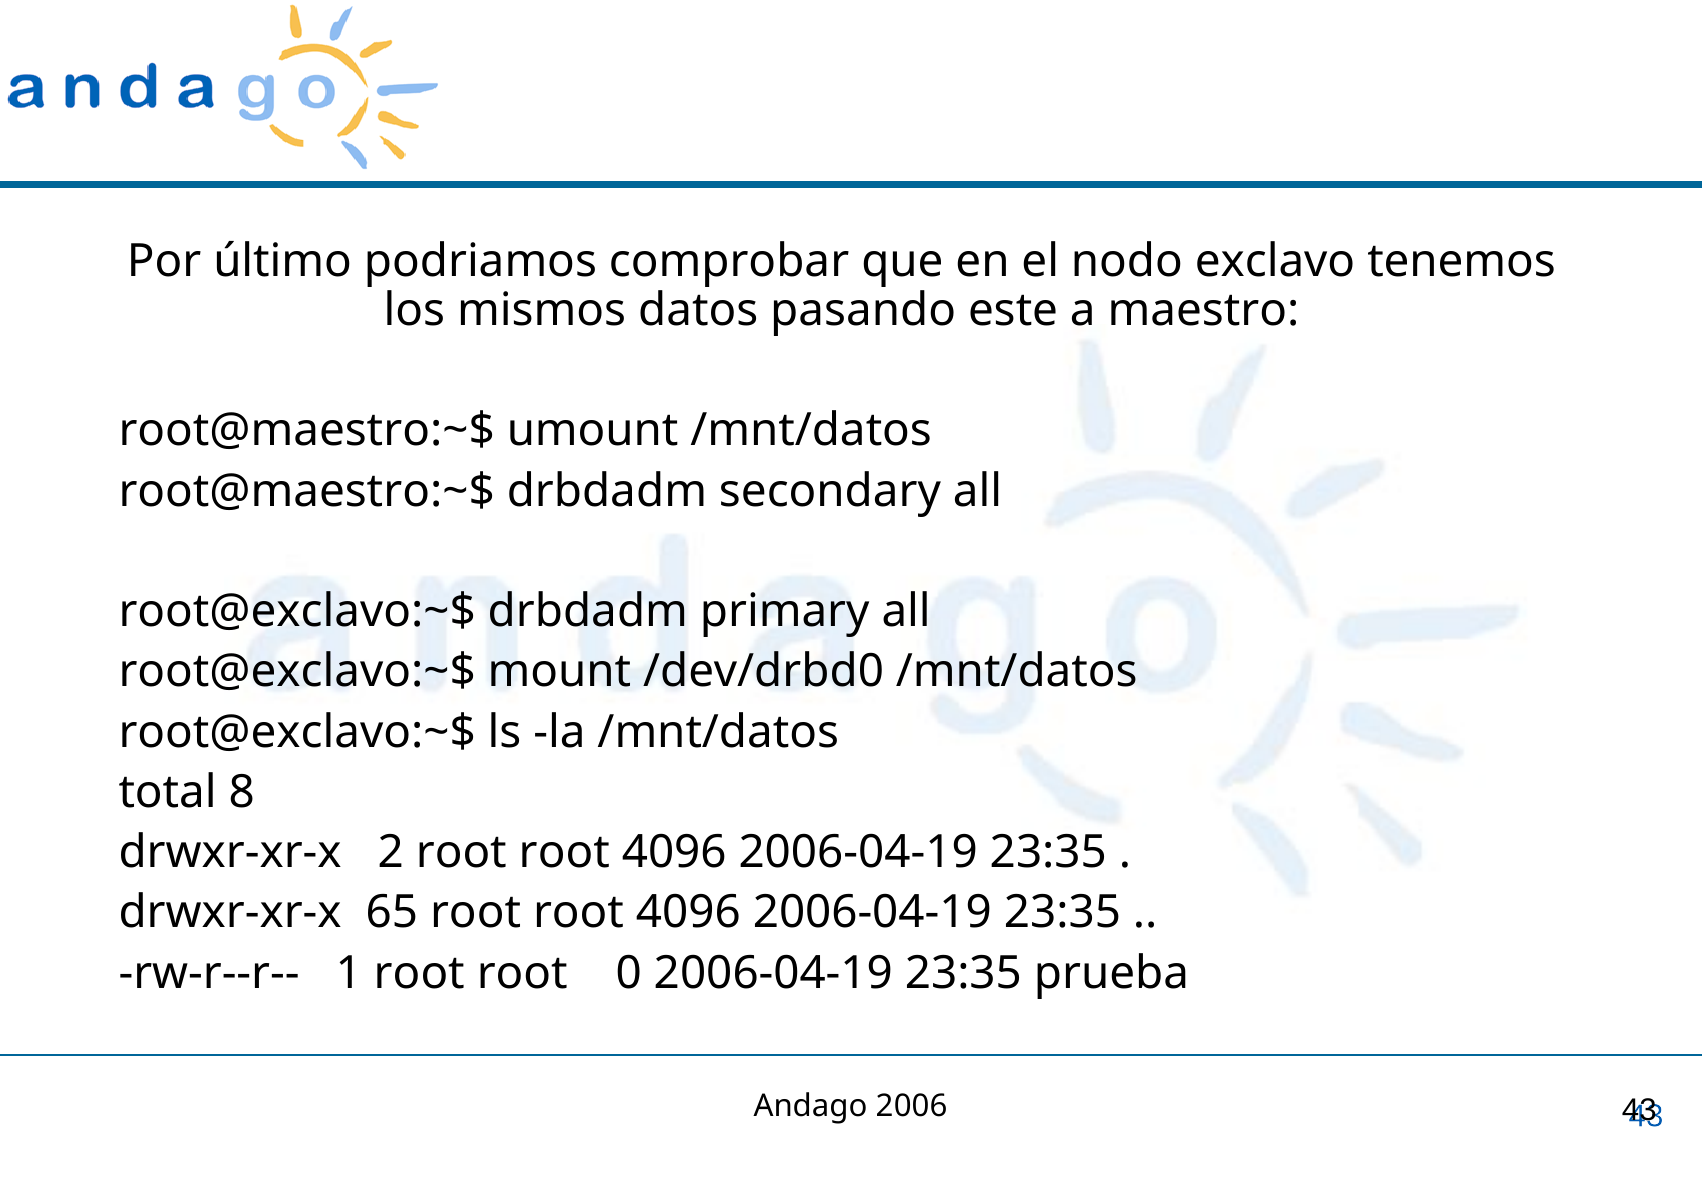

#
Por último podriamos comprobar que en el nodo exclavo tenemos los mismos datos pasando este a maestro:
root@maestro:~$ umount /mnt/datos
root@maestro:~$ drbdadm secondary all
root@exclavo:~$ drbdadm primary all
root@exclavo:~$ mount /dev/drbd0 /mnt/datos
root@exclavo:~$ ls -la /mnt/datos
total 8
drwxr-xr-x 2 root root 4096 2006-04-19 23:35 .
drwxr-xr-x 65 root root 4096 2006-04-19 23:35 ..
-rw-r--r-- 1 root root 0 2006-04-19 23:35 prueba